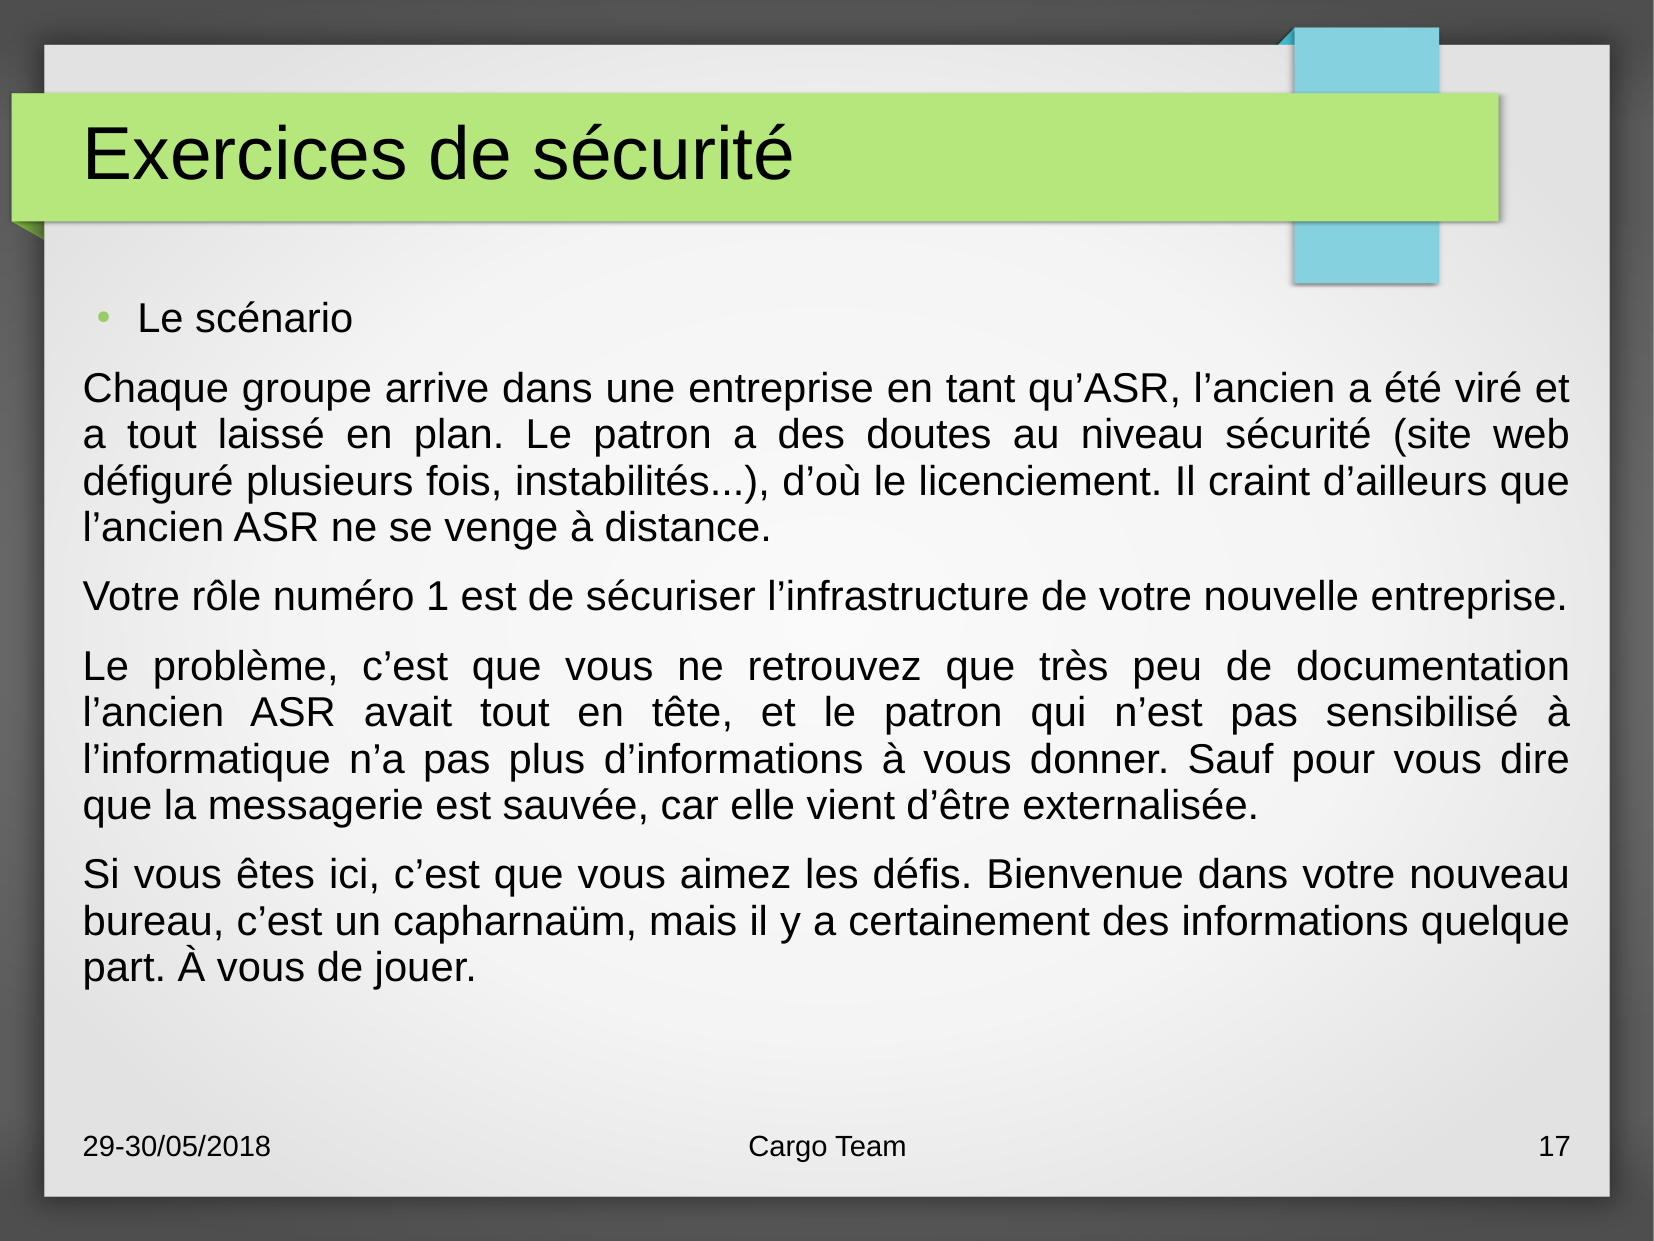

# Exercices de sécurité
Le scénario
Chaque groupe arrive dans une entreprise en tant qu’ASR, l’ancien a été viré et a tout laissé en plan. Le patron a des doutes au niveau sécurité (site web défiguré plusieurs fois, instabilités...), d’où le licenciement. Il craint d’ailleurs que l’ancien ASR ne se venge à distance.
Votre rôle numéro 1 est de sécuriser l’infrastructure de votre nouvelle entreprise.
Le problème, c’est que vous ne retrouvez que très peu de documentation l’ancien ASR avait tout en tête, et le patron qui n’est pas sensibilisé à l’informatique n’a pas plus d’informations à vous donner. Sauf pour vous dire que la messagerie est sauvée, car elle vient d’être externalisée.
Si vous êtes ici, c’est que vous aimez les défis. Bienvenue dans votre nouveau bureau, c’est un capharnaüm, mais il y a certainement des informations quelque part. À vous de jouer.
29-30/05/2018
Cargo Team
17